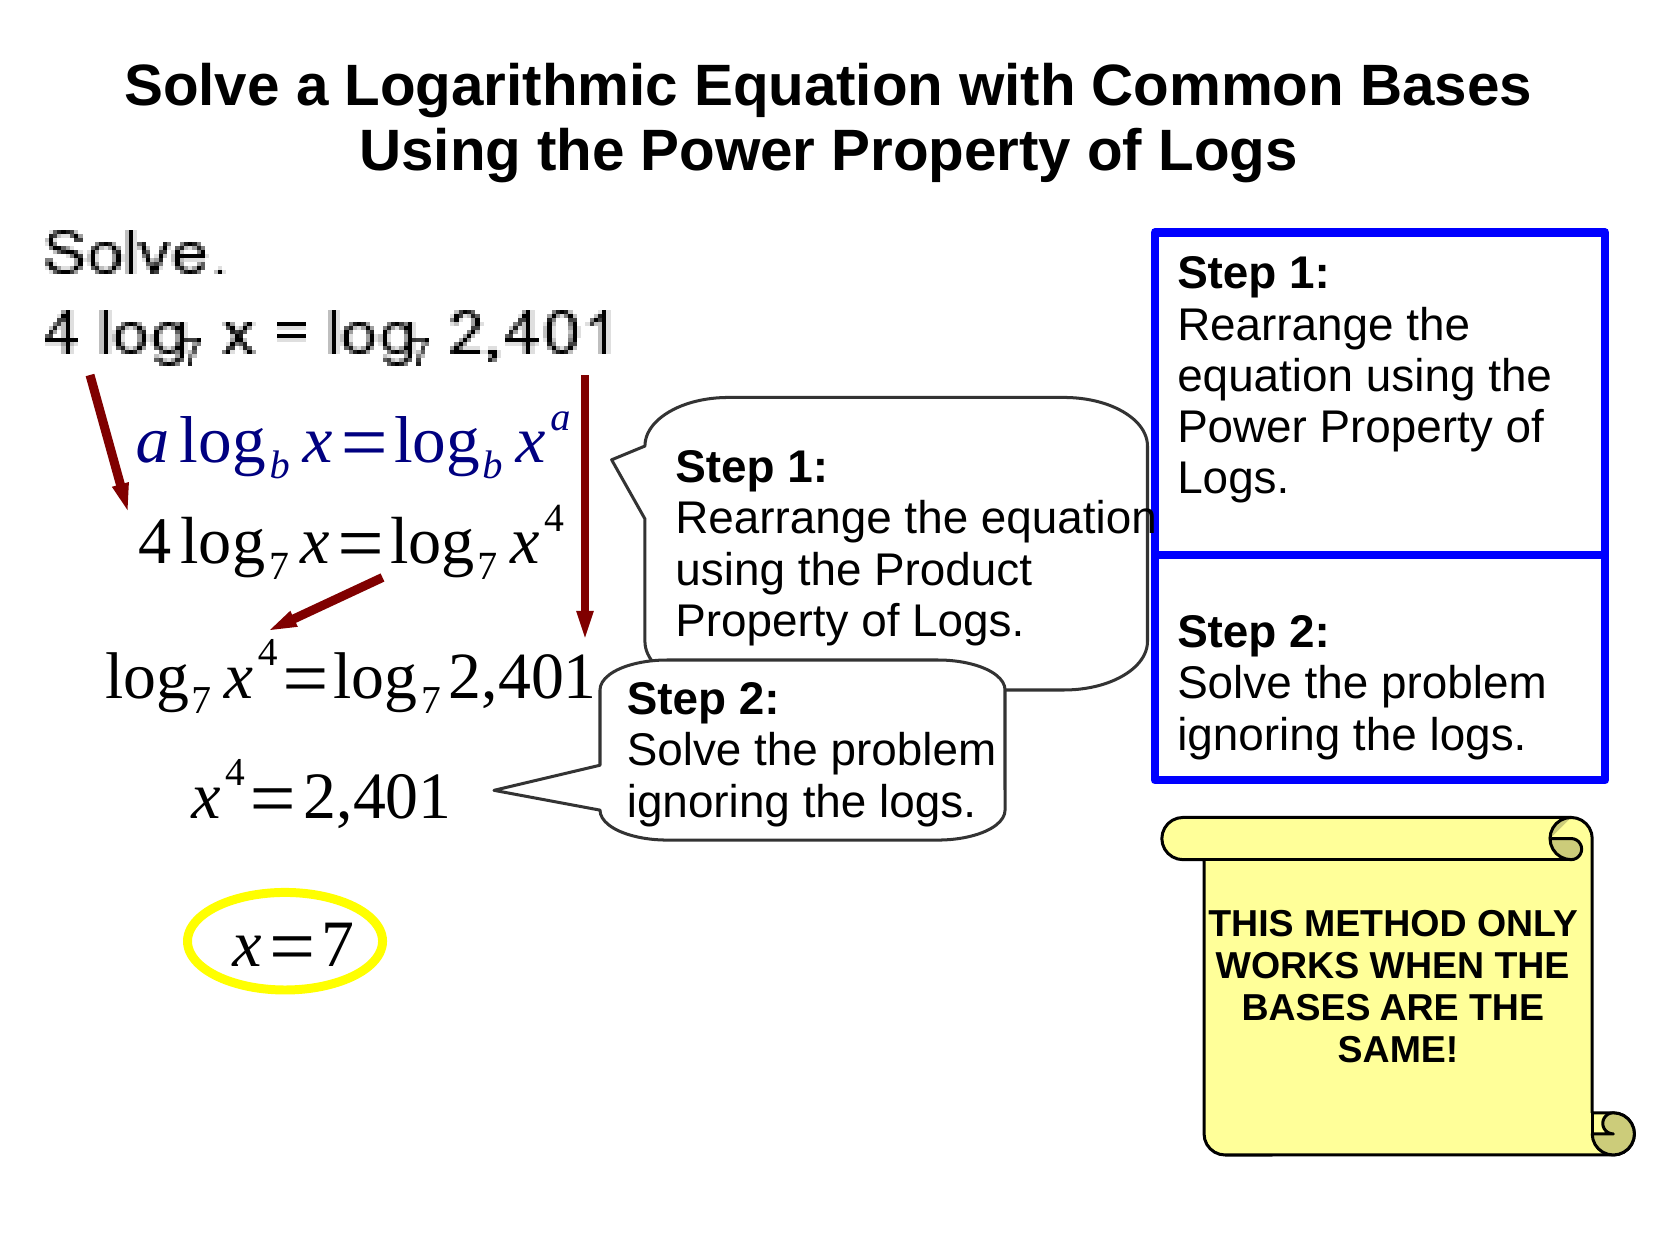

Solve a Logarithmic Equation with Common Bases Using the Power Property of Logs
Step 1:
Rearrange the equation using the Power Property of Logs.
Step 2:
Solve the problem ignoring the logs.
Step 1:
Rearrange the equation
using the Product
Property of Logs.
Step 2:
Solve the problem
ignoring the logs.
THIS METHOD ONLY
WORKS WHEN THE
BASES ARE THE
SAME!